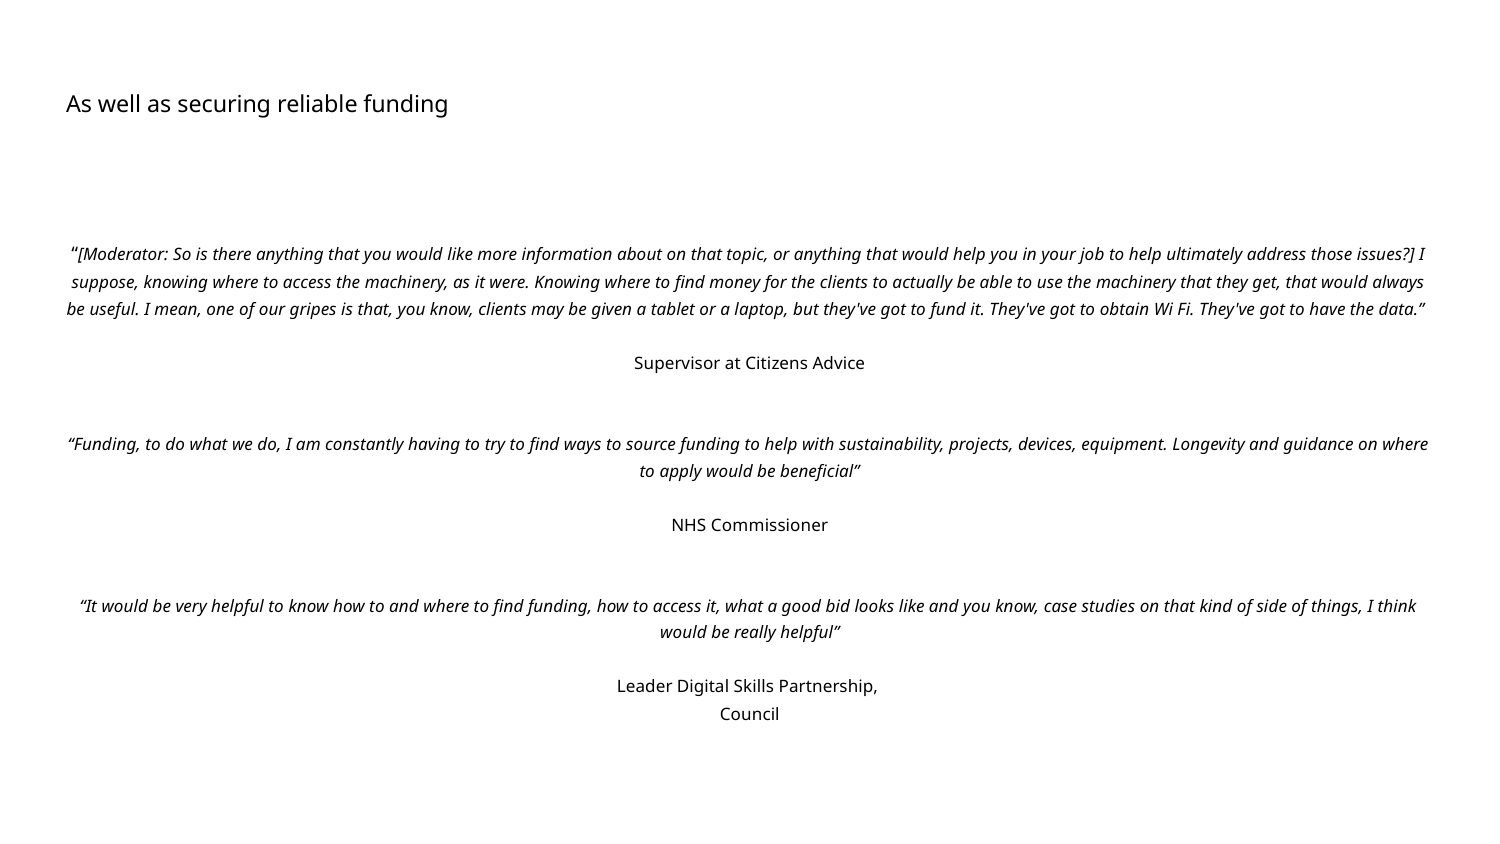

# As well as securing reliable funding
“[Moderator: So is there anything that you would like more information about on that topic, or anything that would help you in your job to help ultimately address those issues?] I suppose, knowing where to access the machinery, as it were. Knowing where to find money for the clients to actually be able to use the machinery that they get, that would always be useful. I mean, one of our gripes is that, you know, clients may be given a tablet or a laptop, but they've got to fund it. They've got to obtain Wi Fi. They've got to have the data.”
Supervisor at Citizens Advice
“Funding, to do what we do, I am constantly having to try to find ways to source funding to help with sustainability, projects, devices, equipment. Longevity and guidance on where to apply would be beneficial”
NHS Commissioner
“It would be very helpful to know how to and where to find funding, how to access it, what a good bid looks like and you know, case studies on that kind of side of things, I think would be really helpful”
Leader Digital Skills Partnership,
Council